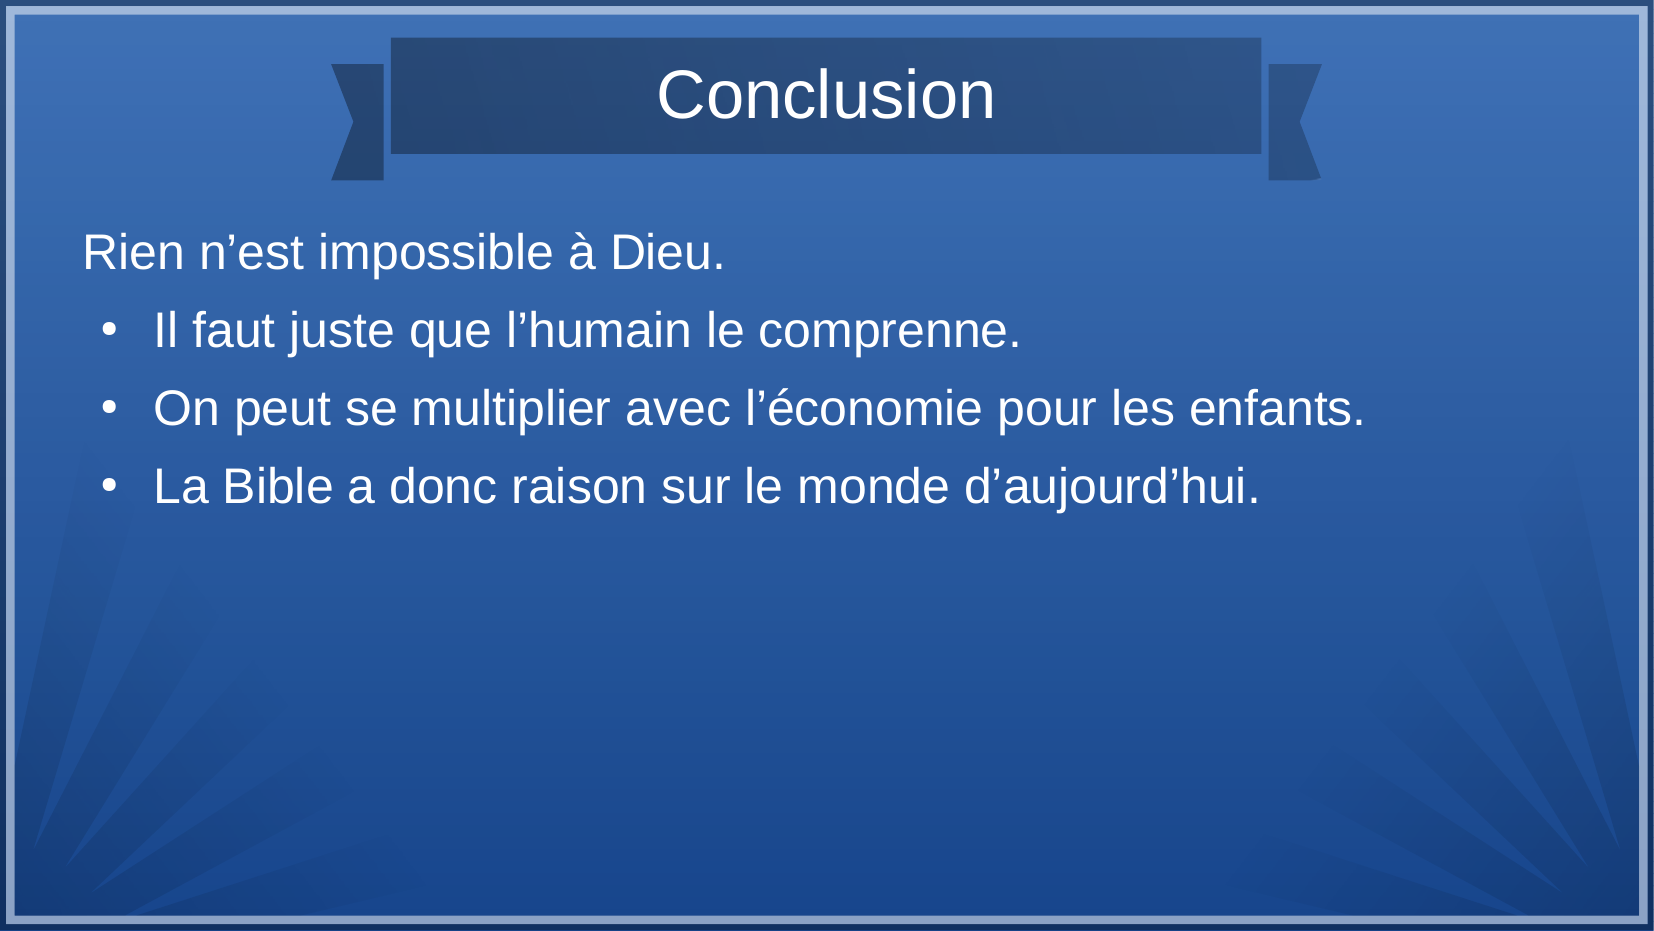

# Conclusion
Rien n’est impossible à Dieu.
Il faut juste que l’humain le comprenne.
On peut se multiplier avec l’économie pour les enfants.
La Bible a donc raison sur le monde d’aujourd’hui.